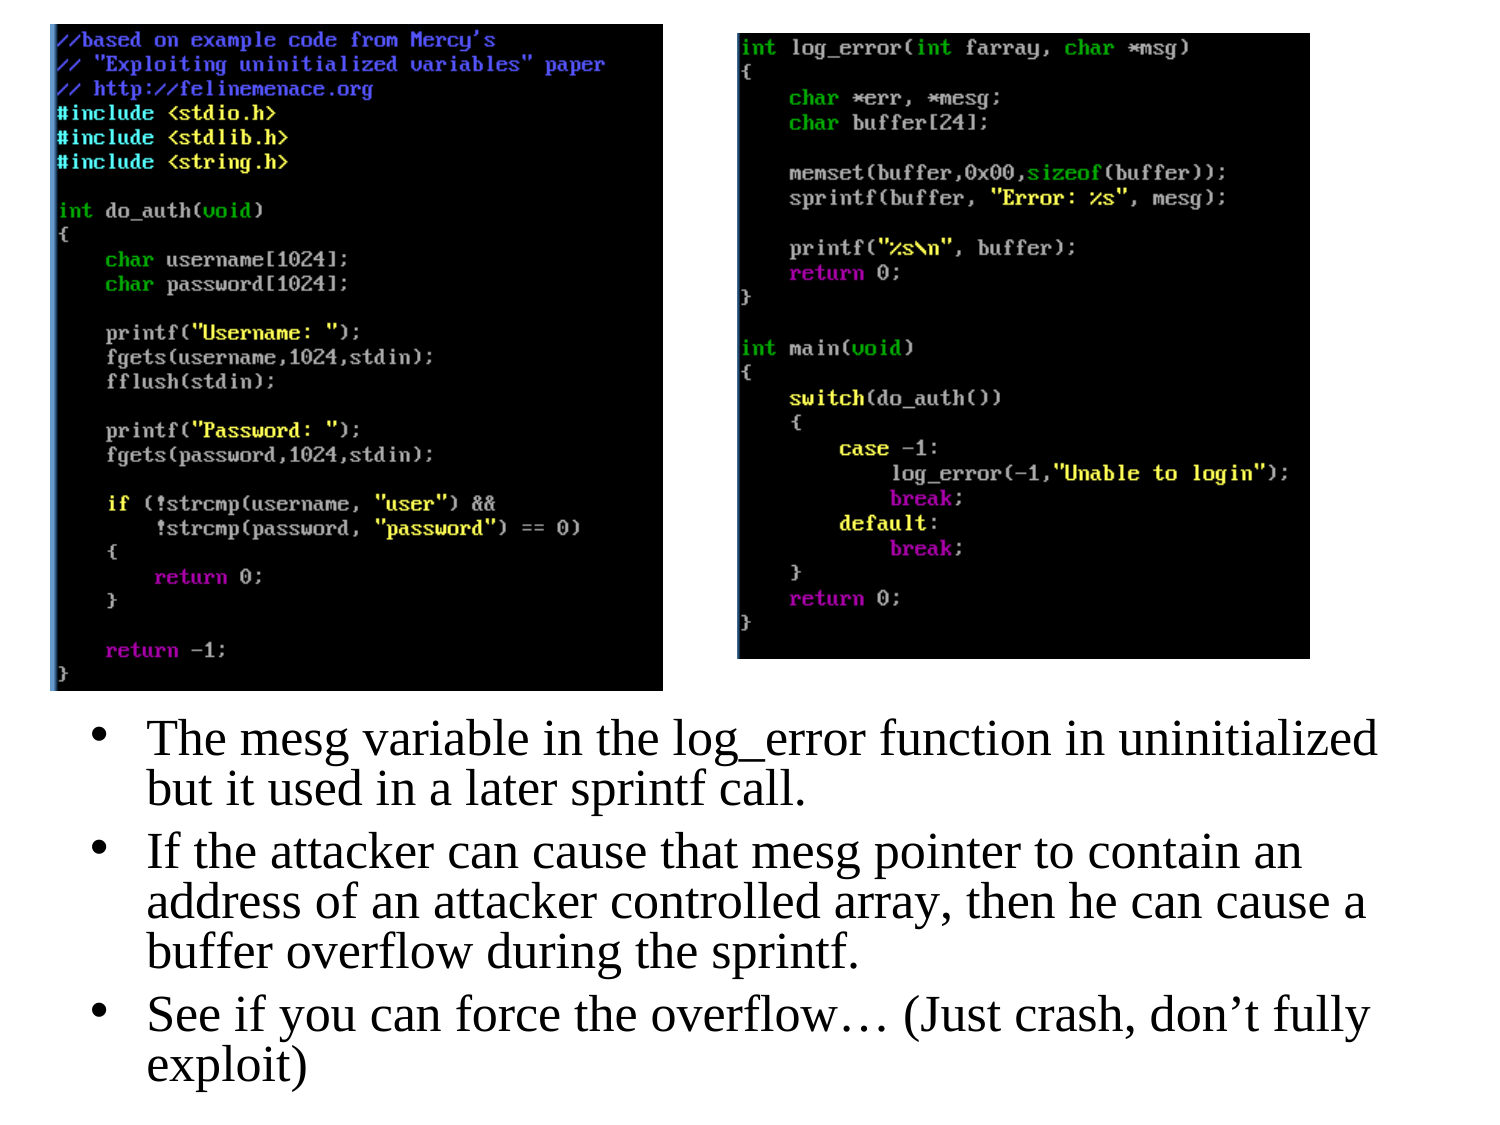

# The mesg variable in the log_error function in uninitialized but it used in a later sprintf call.
If the attacker can cause that mesg pointer to contain an address of an attacker controlled array, then he can cause a buffer overflow during the sprintf.
See if you can force the overflow… (Just crash, don’t fully exploit)